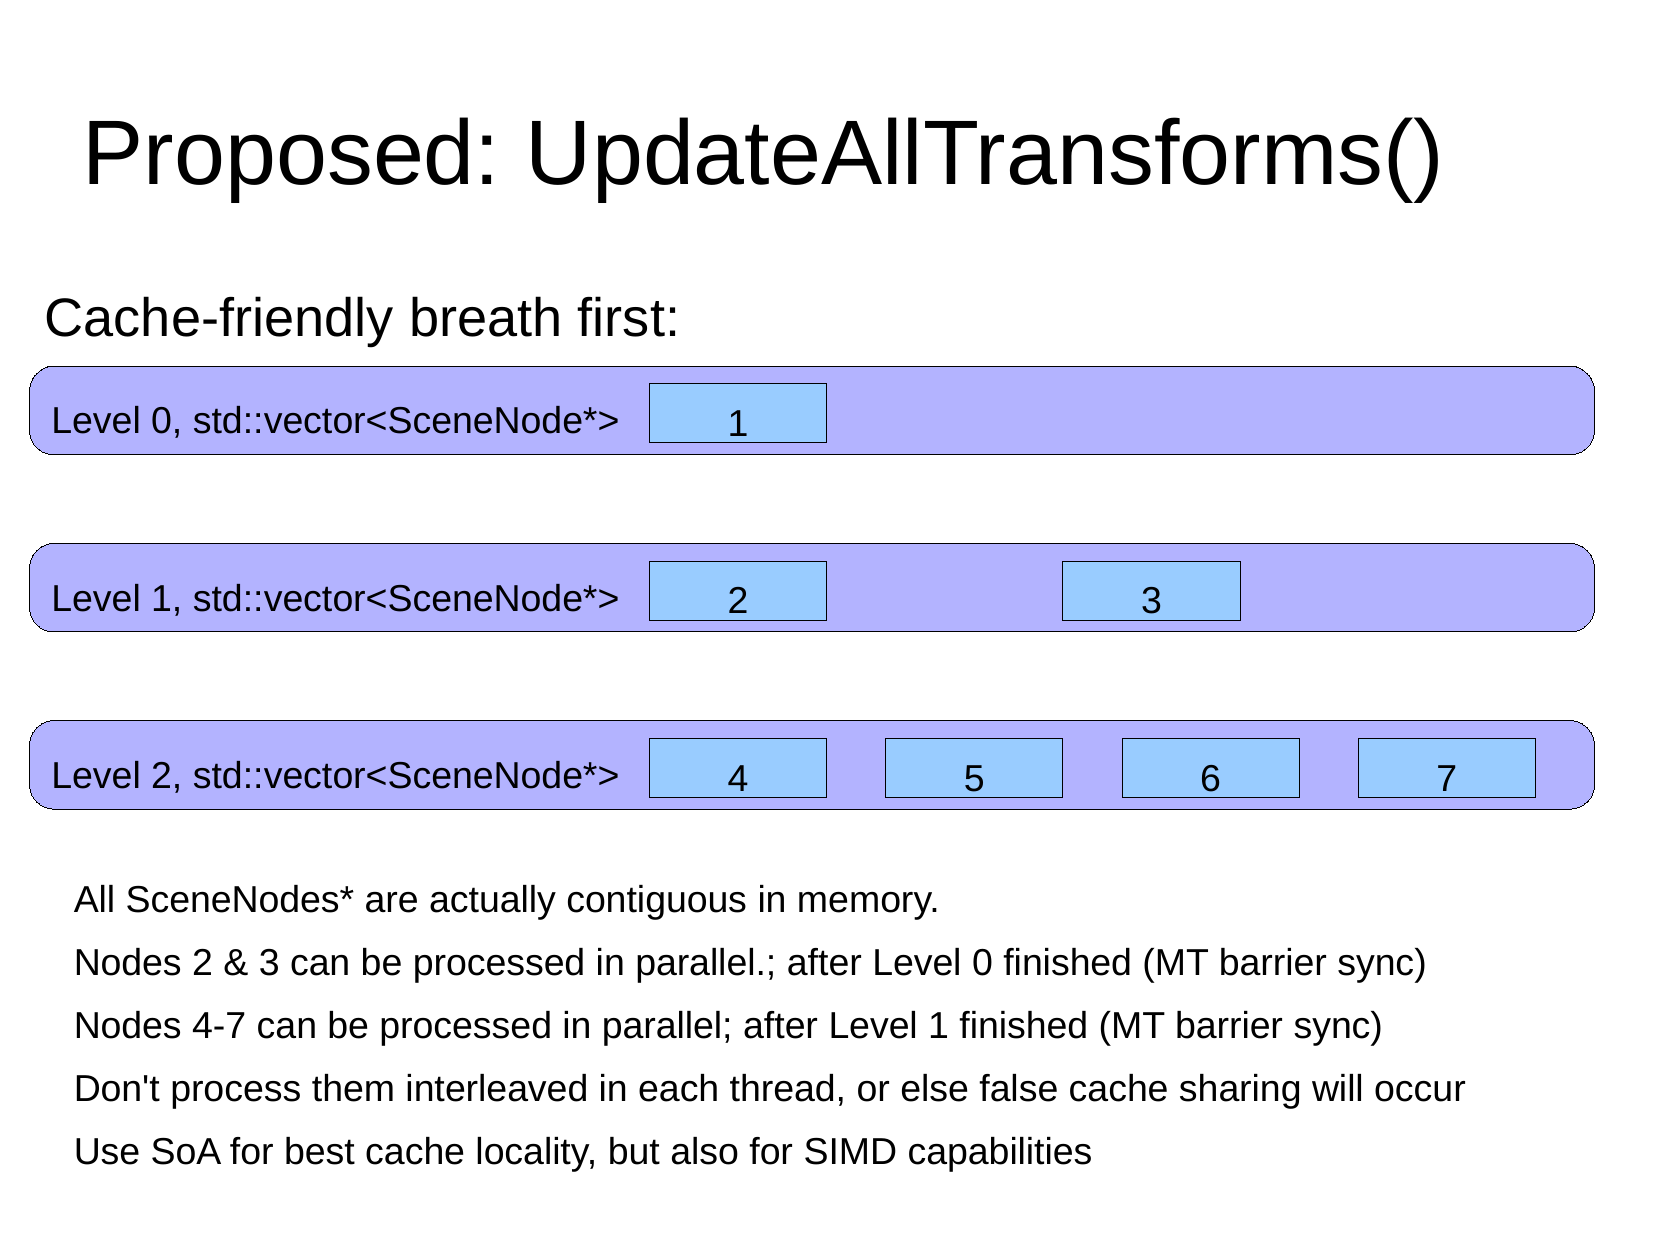

# Proposed: UpdateAllTransforms()
Cache-friendly breath first:
Level 0, std::vector<SceneNode*>
1
Level 1, std::vector<SceneNode*>
2
3
Level 2, std::vector<SceneNode*>
4
5
6
7
All SceneNodes* are actually contiguous in memory.
Nodes 2 & 3 can be processed in parallel.; after Level 0 finished (MT barrier sync)
Nodes 4-7 can be processed in parallel; after Level 1 finished (MT barrier sync)
Don't process them interleaved in each thread, or else false cache sharing will occur
Use SoA for best cache locality, but also for SIMD capabilities